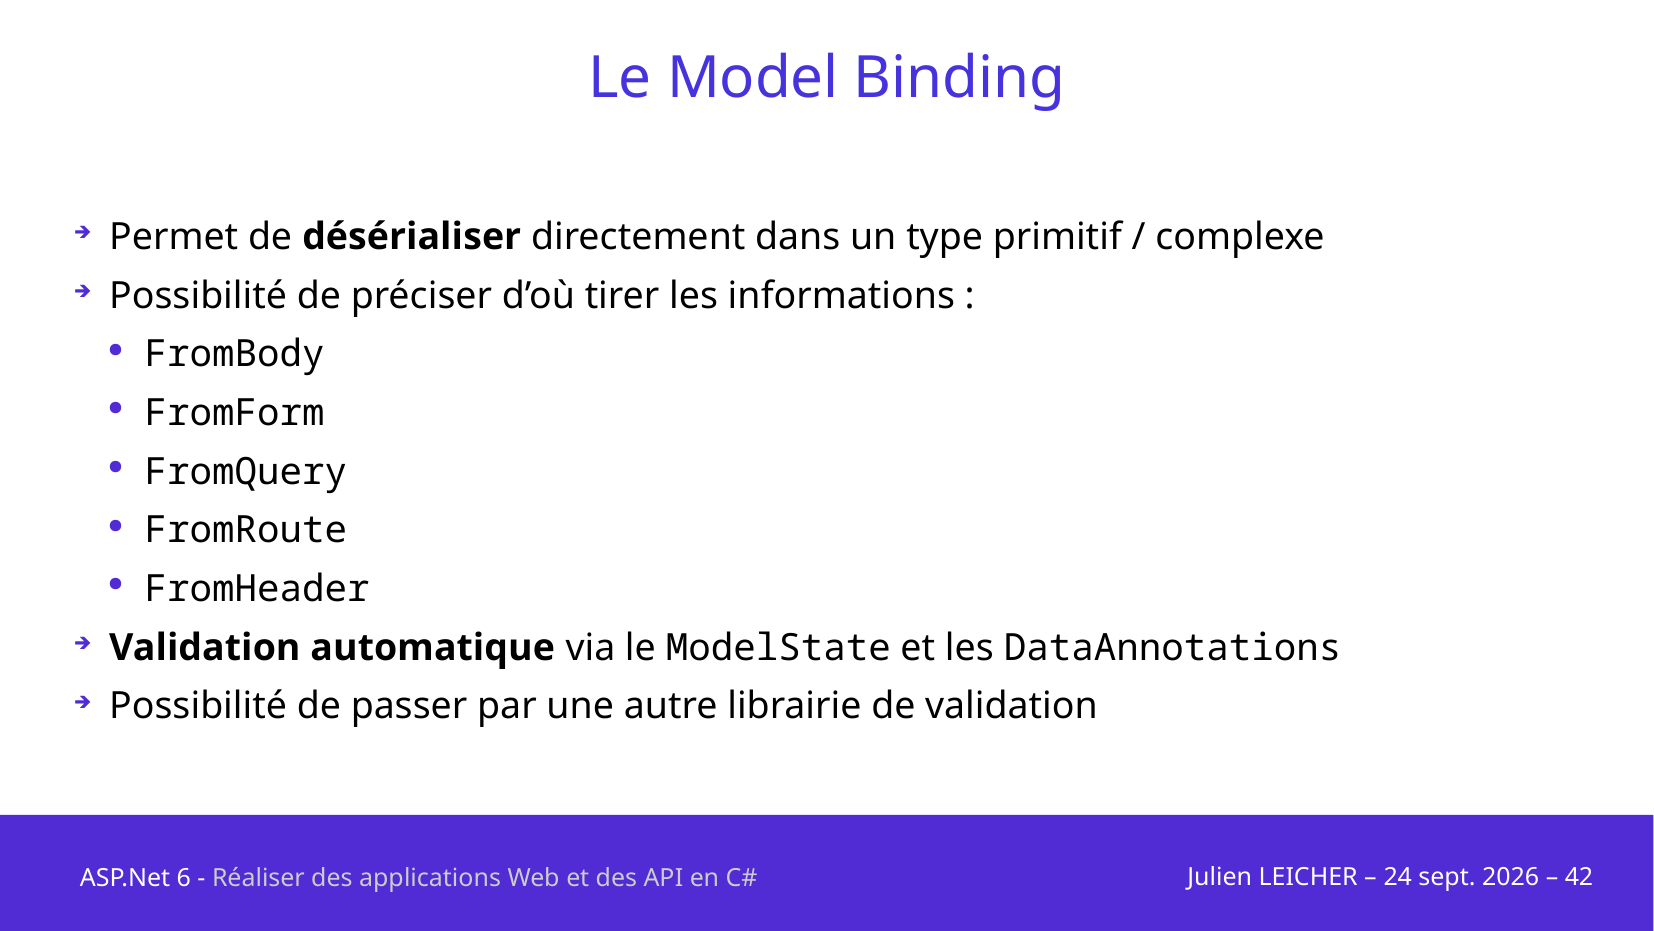

Le Model Binding
Permet de désérialiser directement dans un type primitif / complexe
Possibilité de préciser d’où tirer les informations :
FromBody
FromForm
FromQuery
FromRoute
FromHeader
Validation automatique via le ModelState et les DataAnnotations
Possibilité de passer par une autre librairie de validation
Julien LEICHER – –
ASP.Net 6 - Réaliser des applications Web et des API en C#